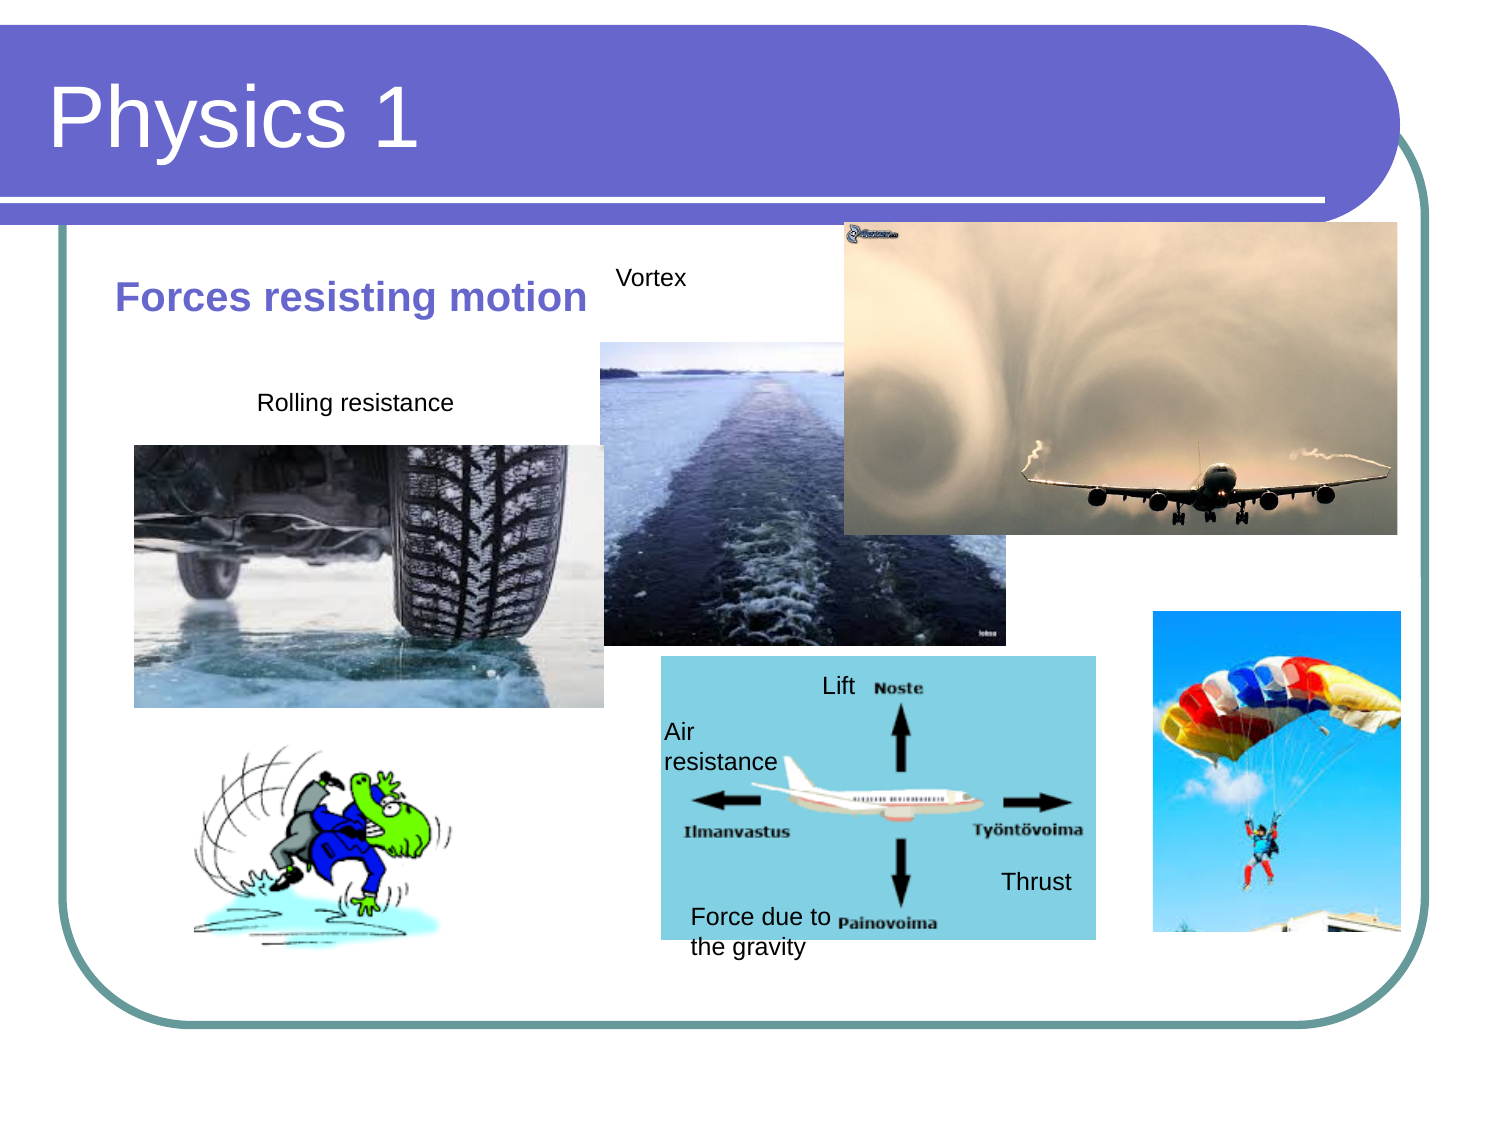

# Physics 1
Vortex
Forces resisting motion
Rolling resistance
Lift
Air resistance
Thrust
Force due to the gravity